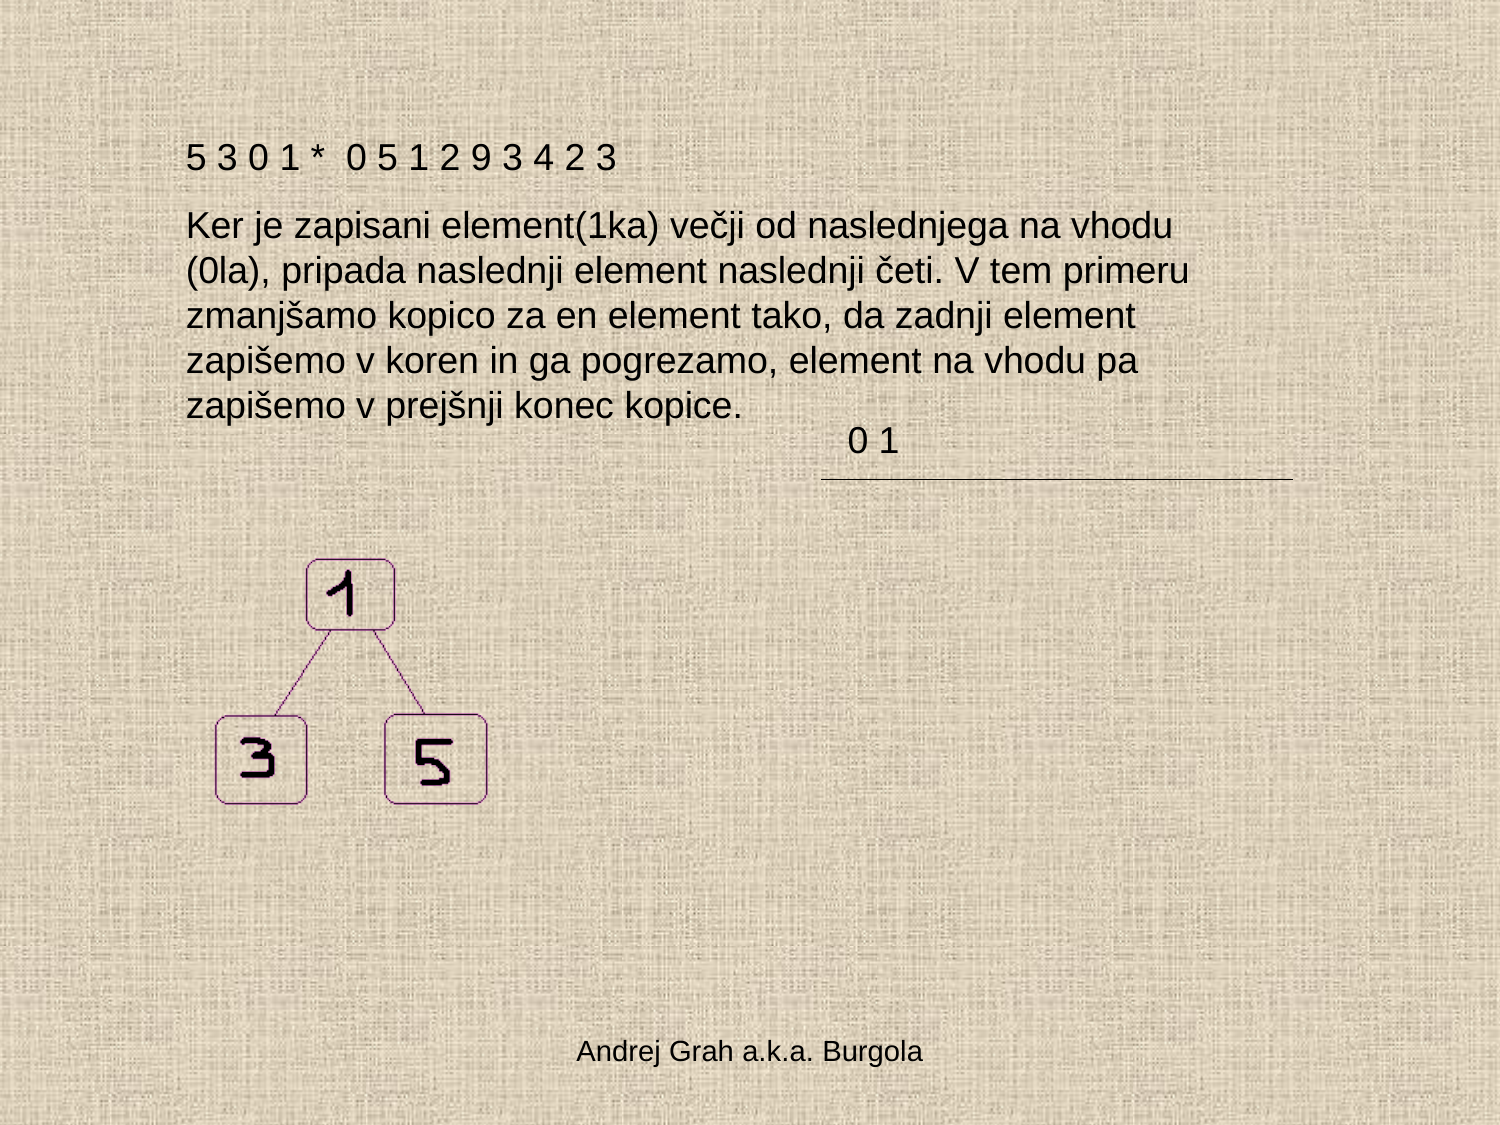

5 3 0 1 * 0 5 1 2 9 3 4 2 3
Ker je zapisani element(1ka) večji od naslednjega na vhodu (0la), pripada naslednji element naslednji četi. V tem primeru zmanjšamo kopico za en element tako, da zadnji element zapišemo v koren in ga pogrezamo, element na vhodu pa zapišemo v prejšnji konec kopice.
0 1
Andrej Grah a.k.a. Burgola